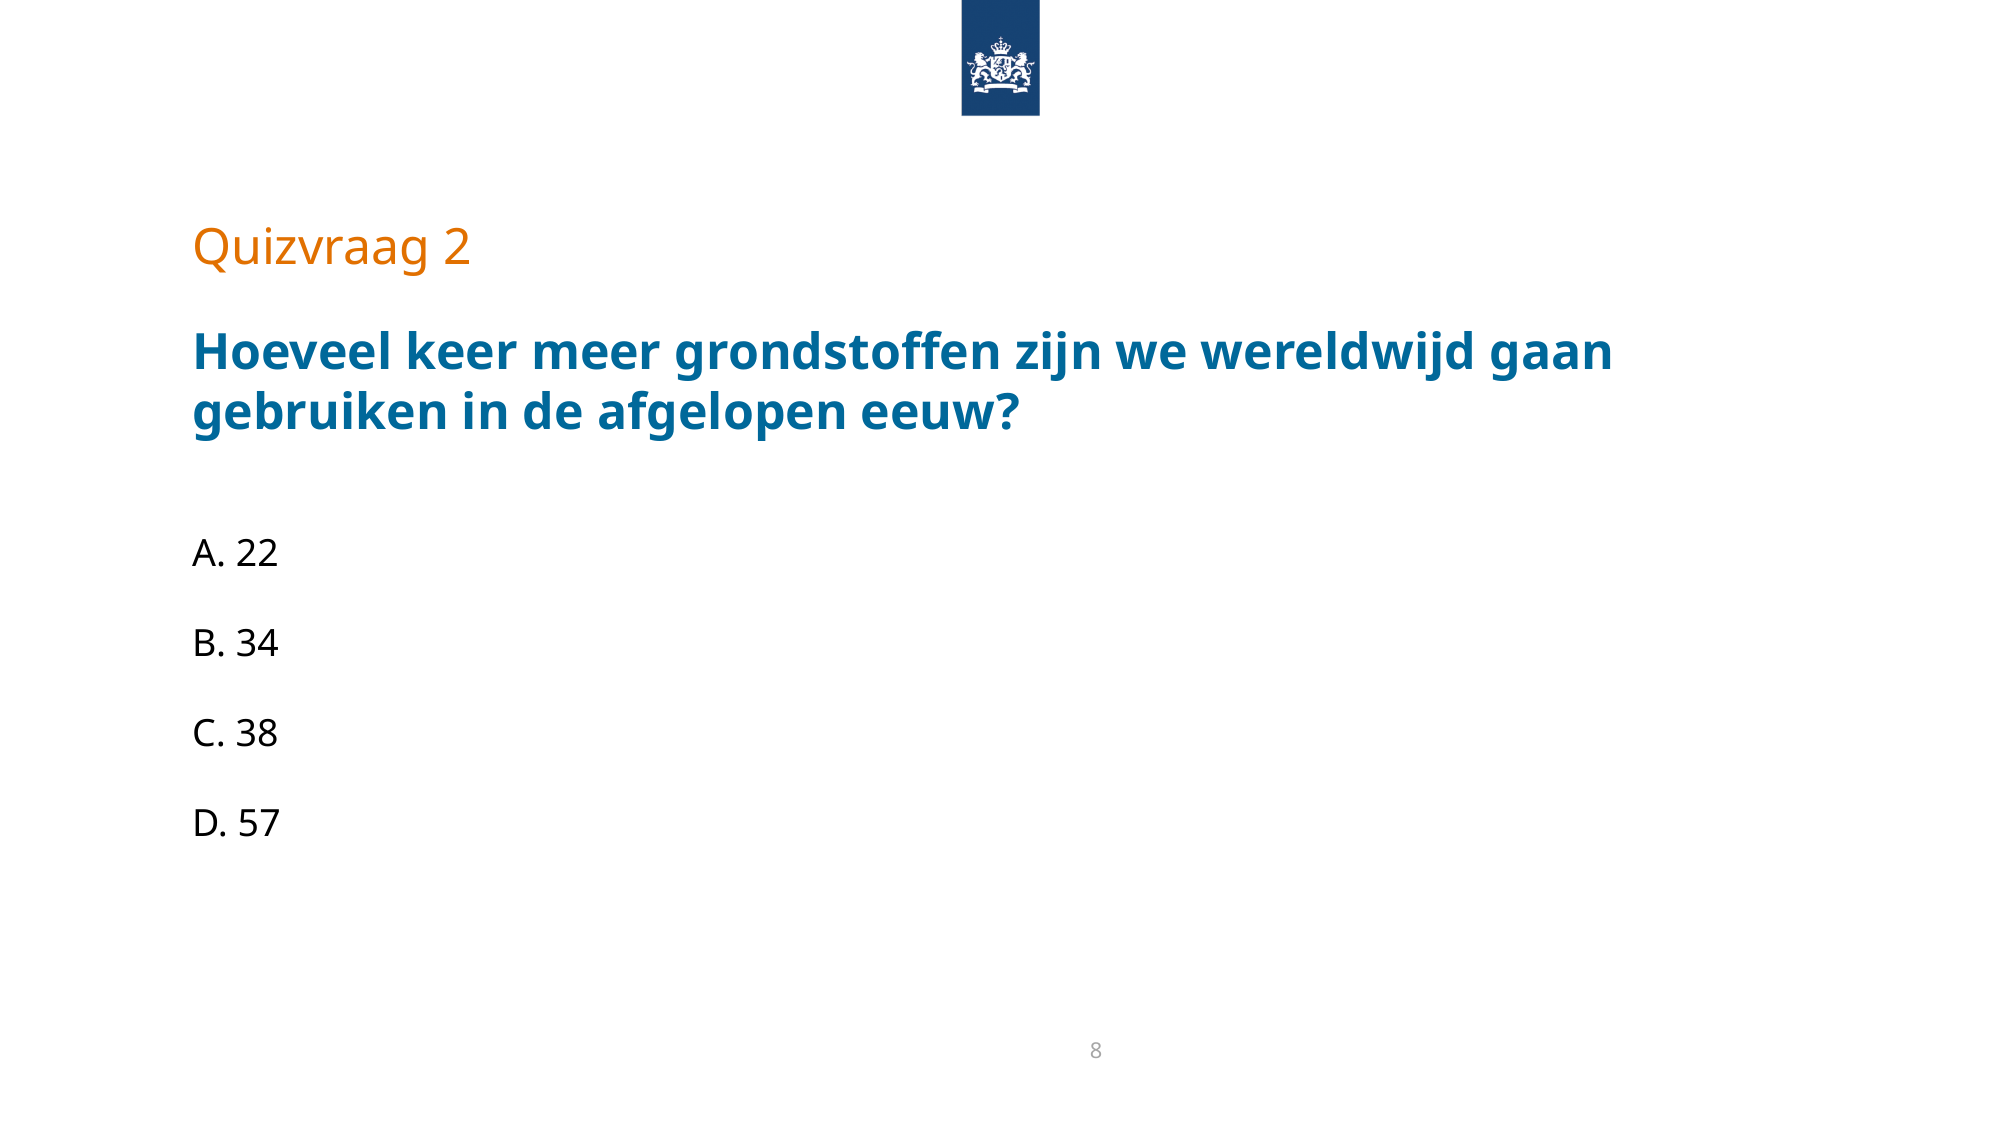

Quizvraag 2
Hoeveel keer meer grondstoffen zijn we wereldwijd gaan gebruiken in de afgelopen eeuw?
A. 22
B. 34
C. 38
D. 57